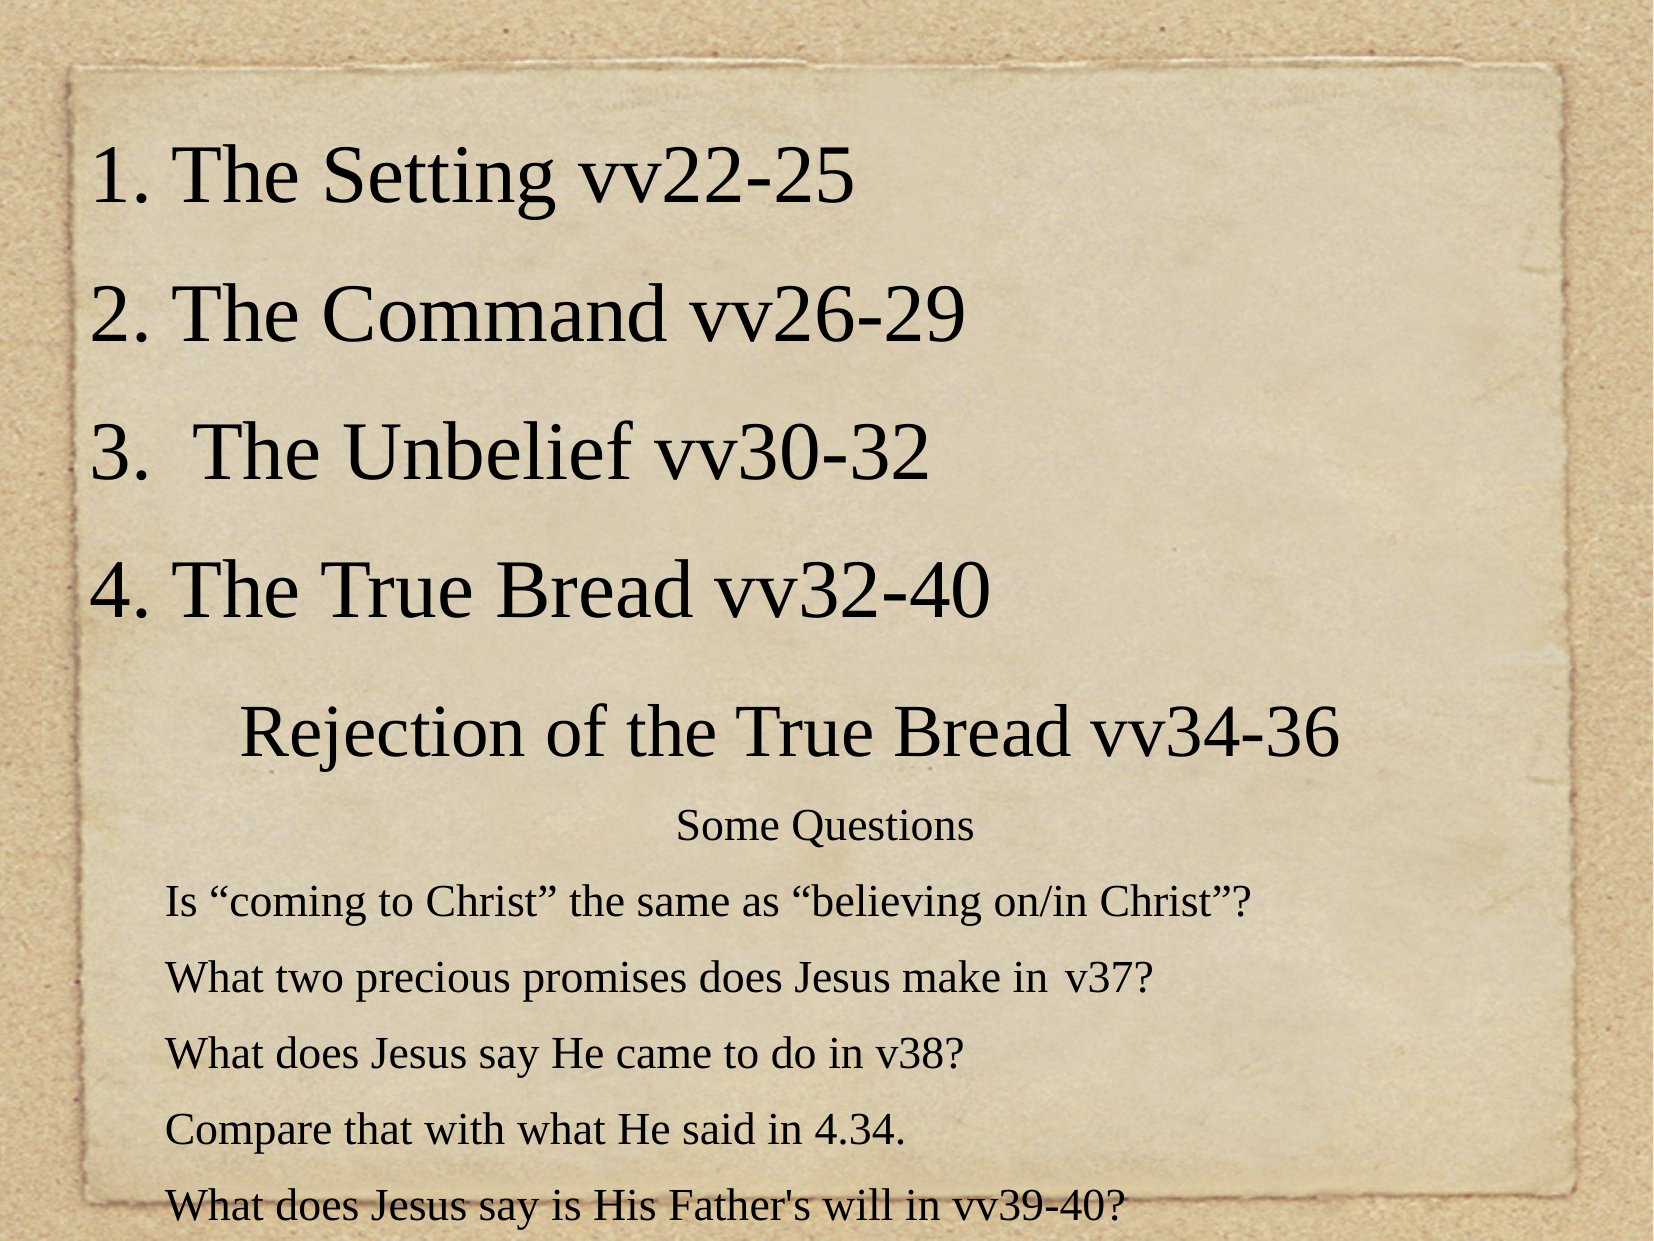

1. The Setting vv22-25
2. The Command vv26-29
3. The Unbelief vv30-32
4. The True Bread vv32-40
		Rejection of the True Bread vv34-36
Some Questions
	Is “coming to Christ” the same as “believing on/in Christ”?
	What two precious promises does Jesus make in 	v37?
	What does Jesus say He came to do in v38?
	Compare that with what He said in 4.34.
	What does Jesus say is His Father's will in vv39-40?